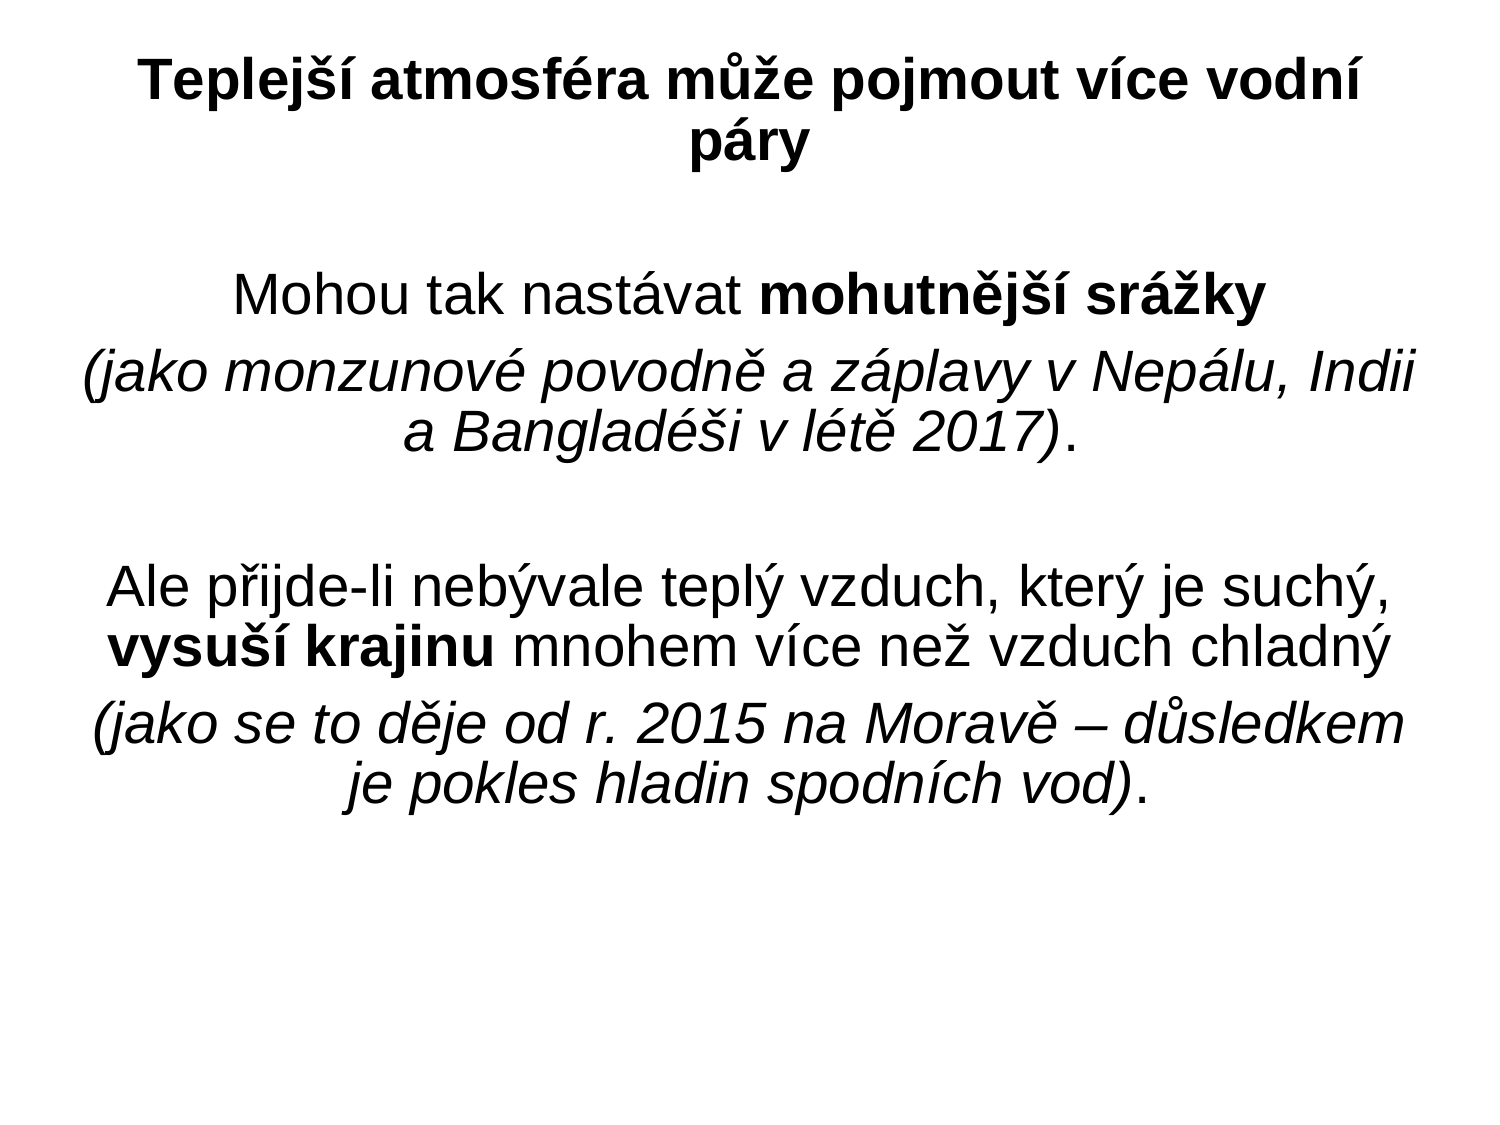

# Teplejší atmosféra může pojmout více vodní páry
Mohou tak nastávat mohutnější srážky
(jako monzunové povodně a záplavy v Nepálu, Indii a Bangladéši v létě 2017).
Ale přijde-li nebývale teplý vzduch, který je suchý, vysuší krajinu mnohem více než vzduch chladný
(jako se to děje od r. 2015 na Moravě – důsledkem je pokles hladin spodních vod).